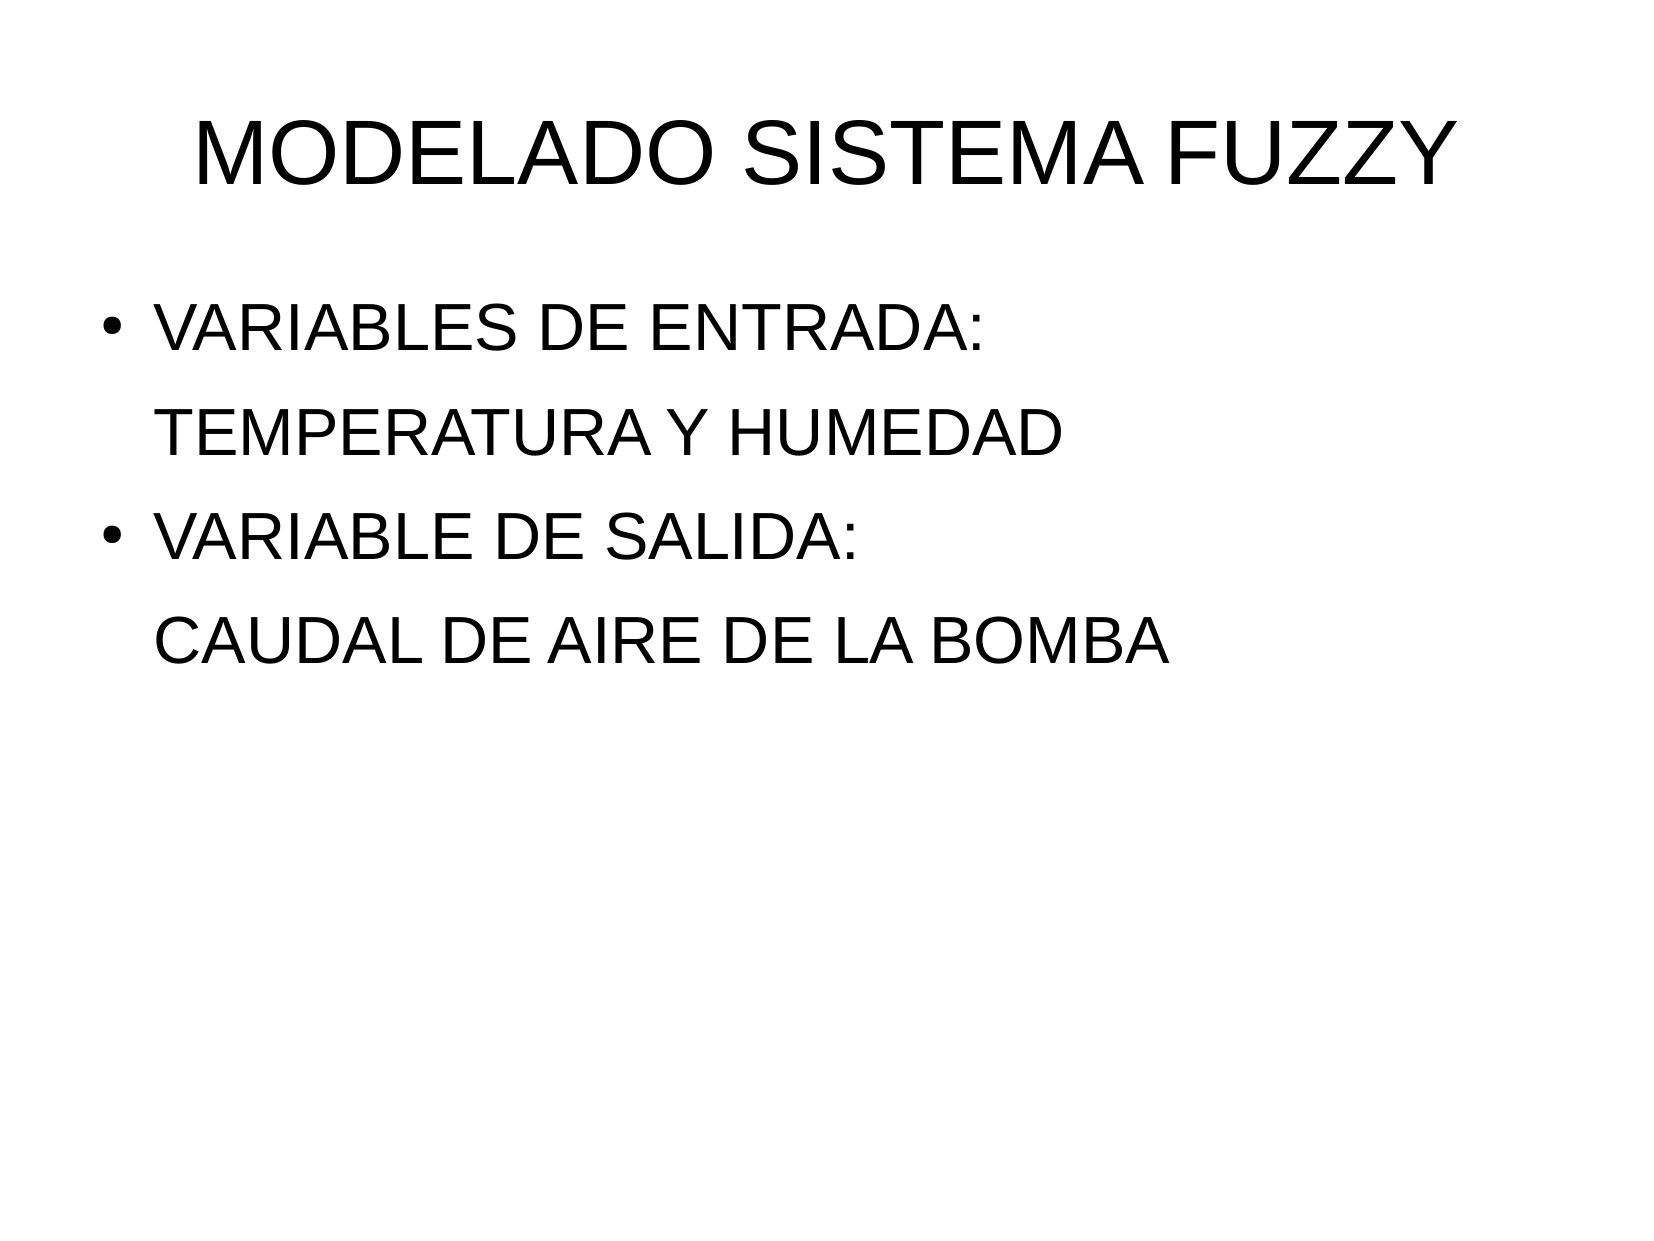

# MODELADO SISTEMA FUZZY
VARIABLES DE ENTRADA:
TEMPERATURA Y HUMEDAD
VARIABLE DE SALIDA:
CAUDAL DE AIRE DE LA BOMBA